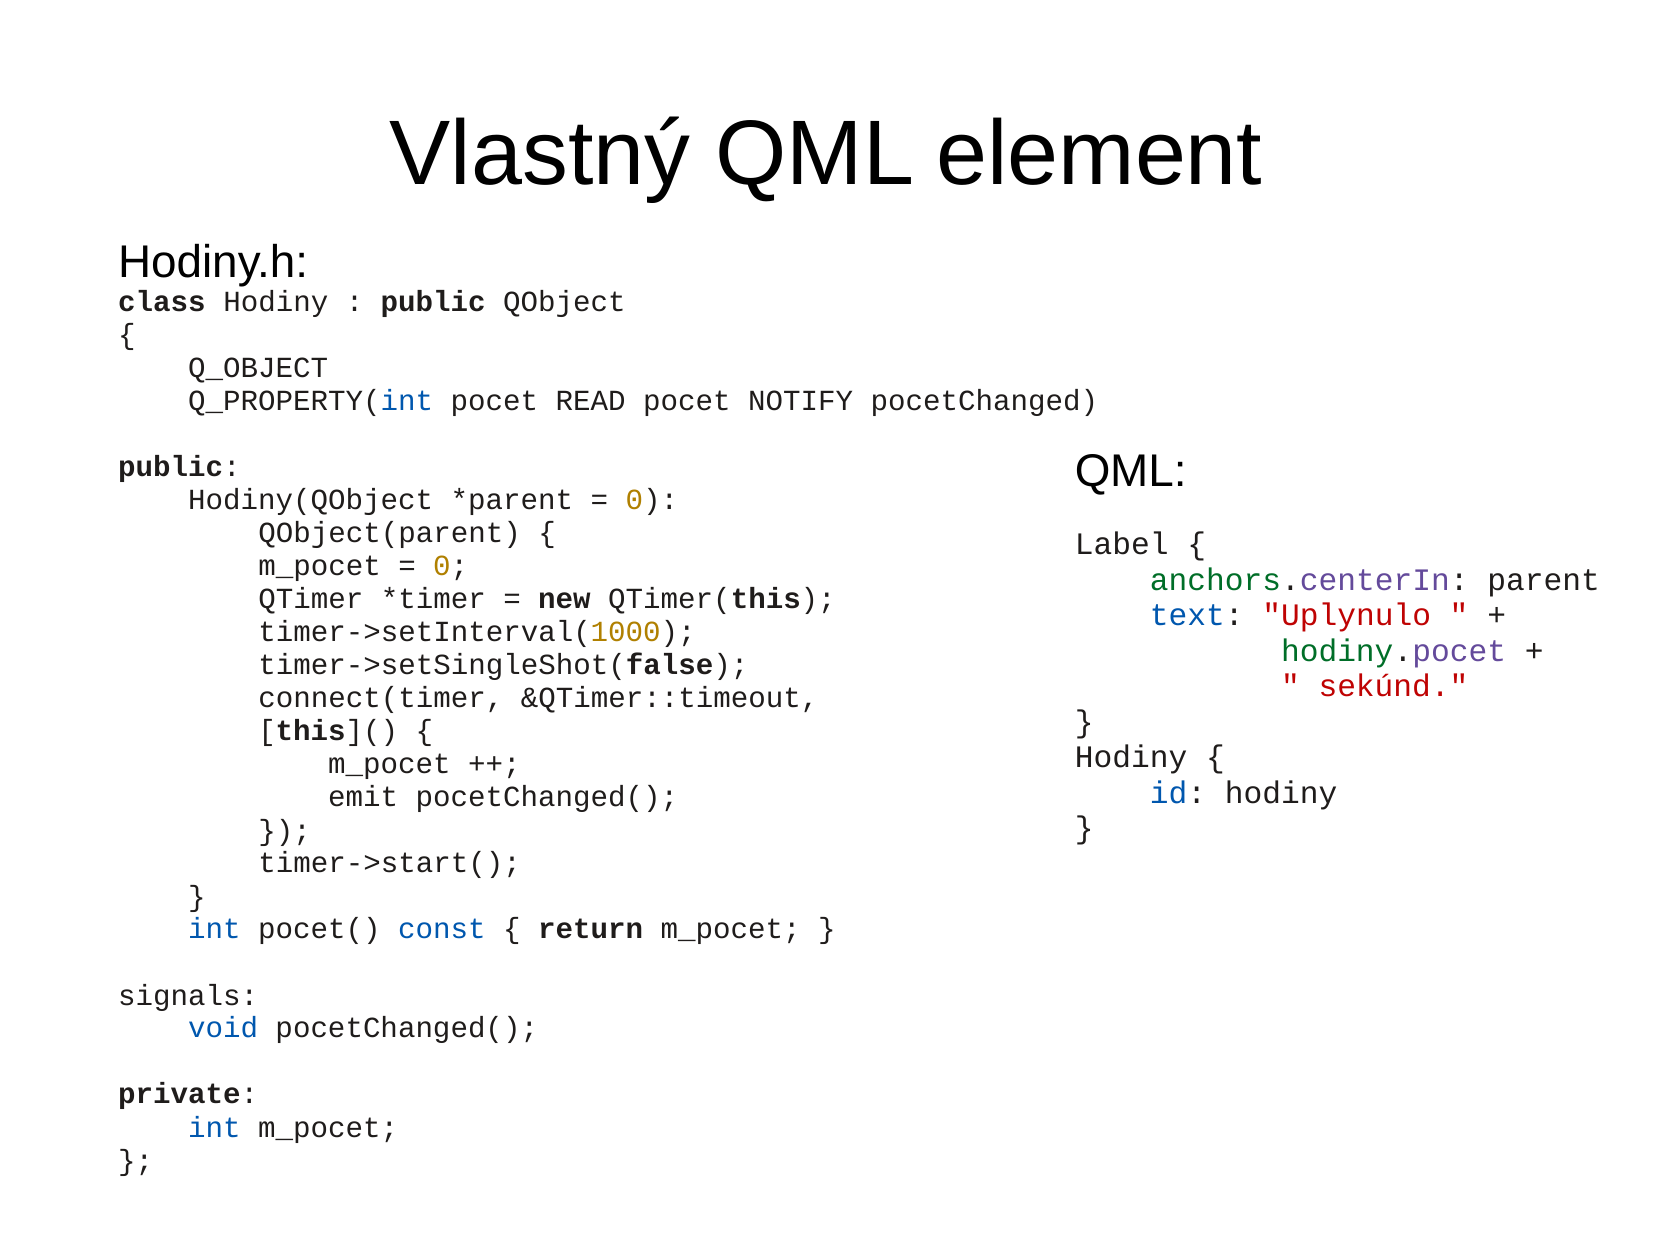

# Vlastný QML element
Hodiny.h:
class Hodiny : public QObject
{
 Q_OBJECT
 Q_PROPERTY(int pocet READ pocet NOTIFY pocetChanged)
public:
 Hodiny(QObject *parent = 0):
 QObject(parent) {
 m_pocet = 0;
 QTimer *timer = new QTimer(this);
 timer->setInterval(1000);
 timer->setSingleShot(false);
 connect(timer, &QTimer::timeout,
 [this]() {
 m_pocet ++;
 emit pocetChanged();
 });
 timer->start();
 }
 int pocet() const { return m_pocet; }
signals:
 void pocetChanged();
private:
 int m_pocet;
};
QML:
Label {
 anchors.centerIn: parent
 text: "Uplynulo " +
 hodiny.pocet +
 " sekúnd."
}
Hodiny {
 id: hodiny
}